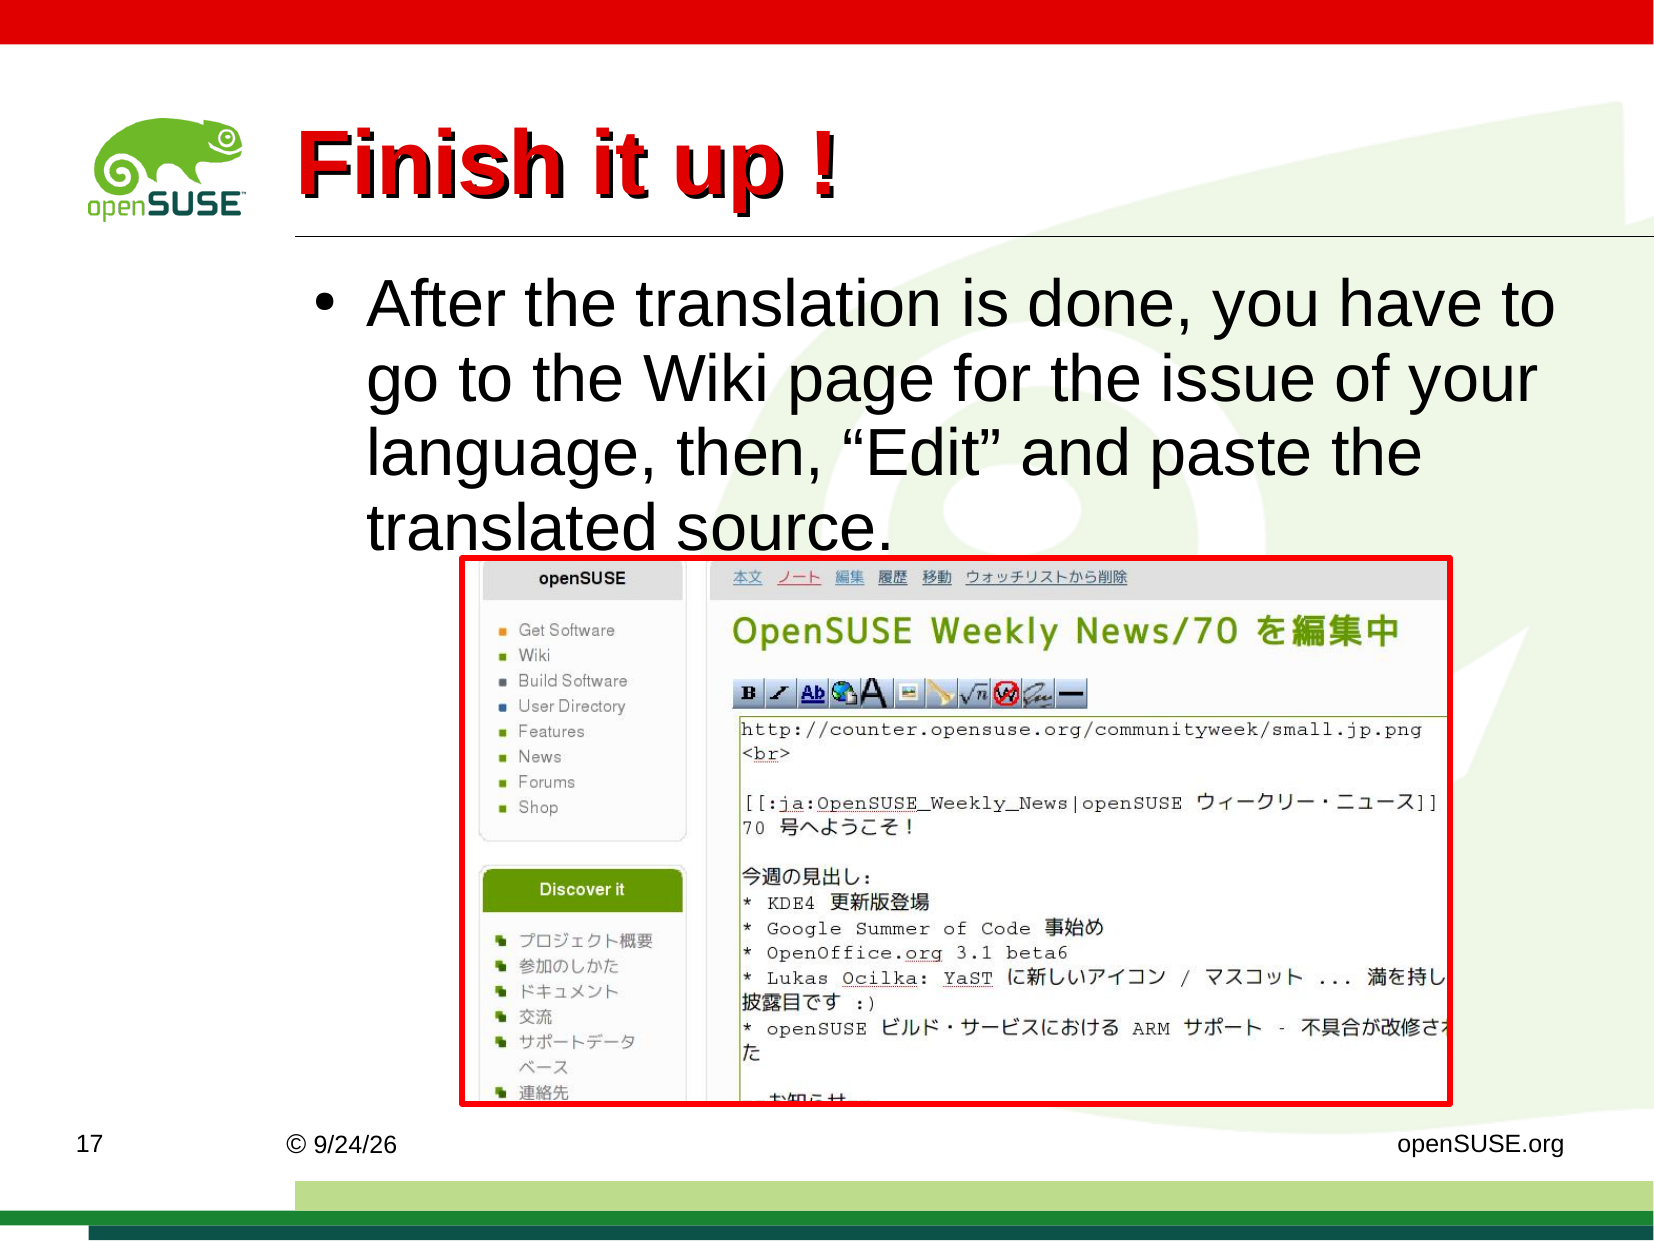

# Finish it up !
After the translation is done, you have to go to the Wiki page for the issue of your language, then, “Edit” and paste the translated source.
openSUSE.org